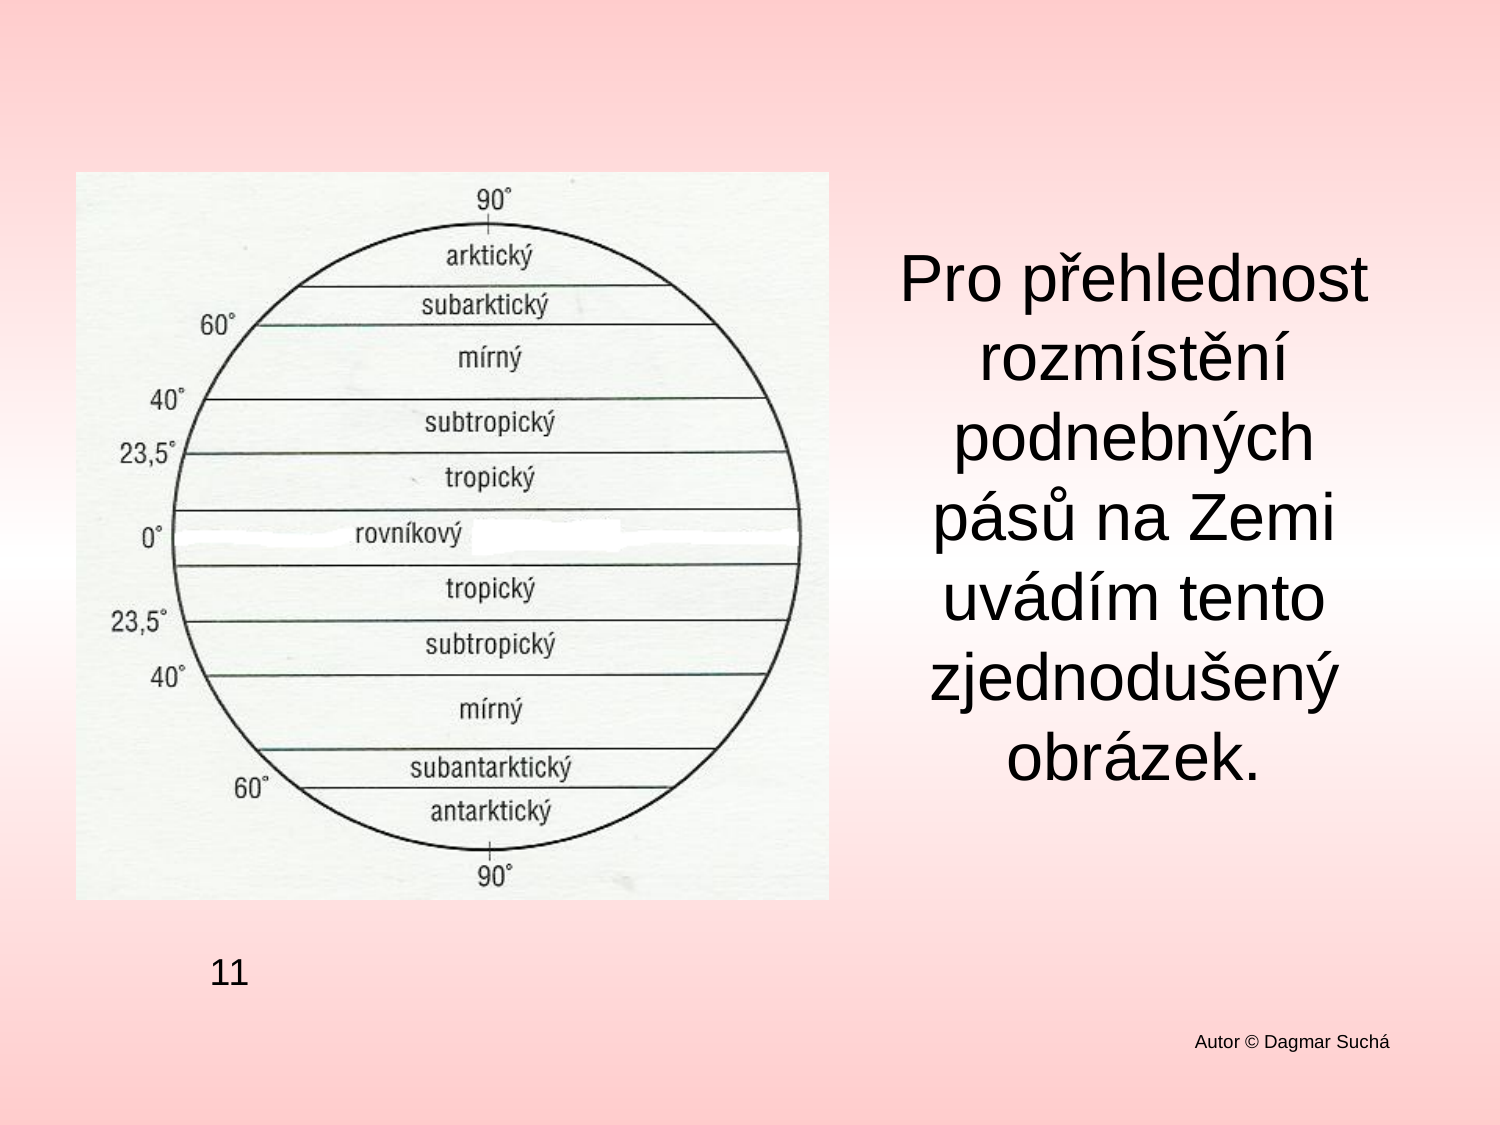

# Pro přehlednost rozmístění podnebných pásů na Zemi uvádím tento zjednodušený obrázek.
11
Autor © Dagmar Suchá